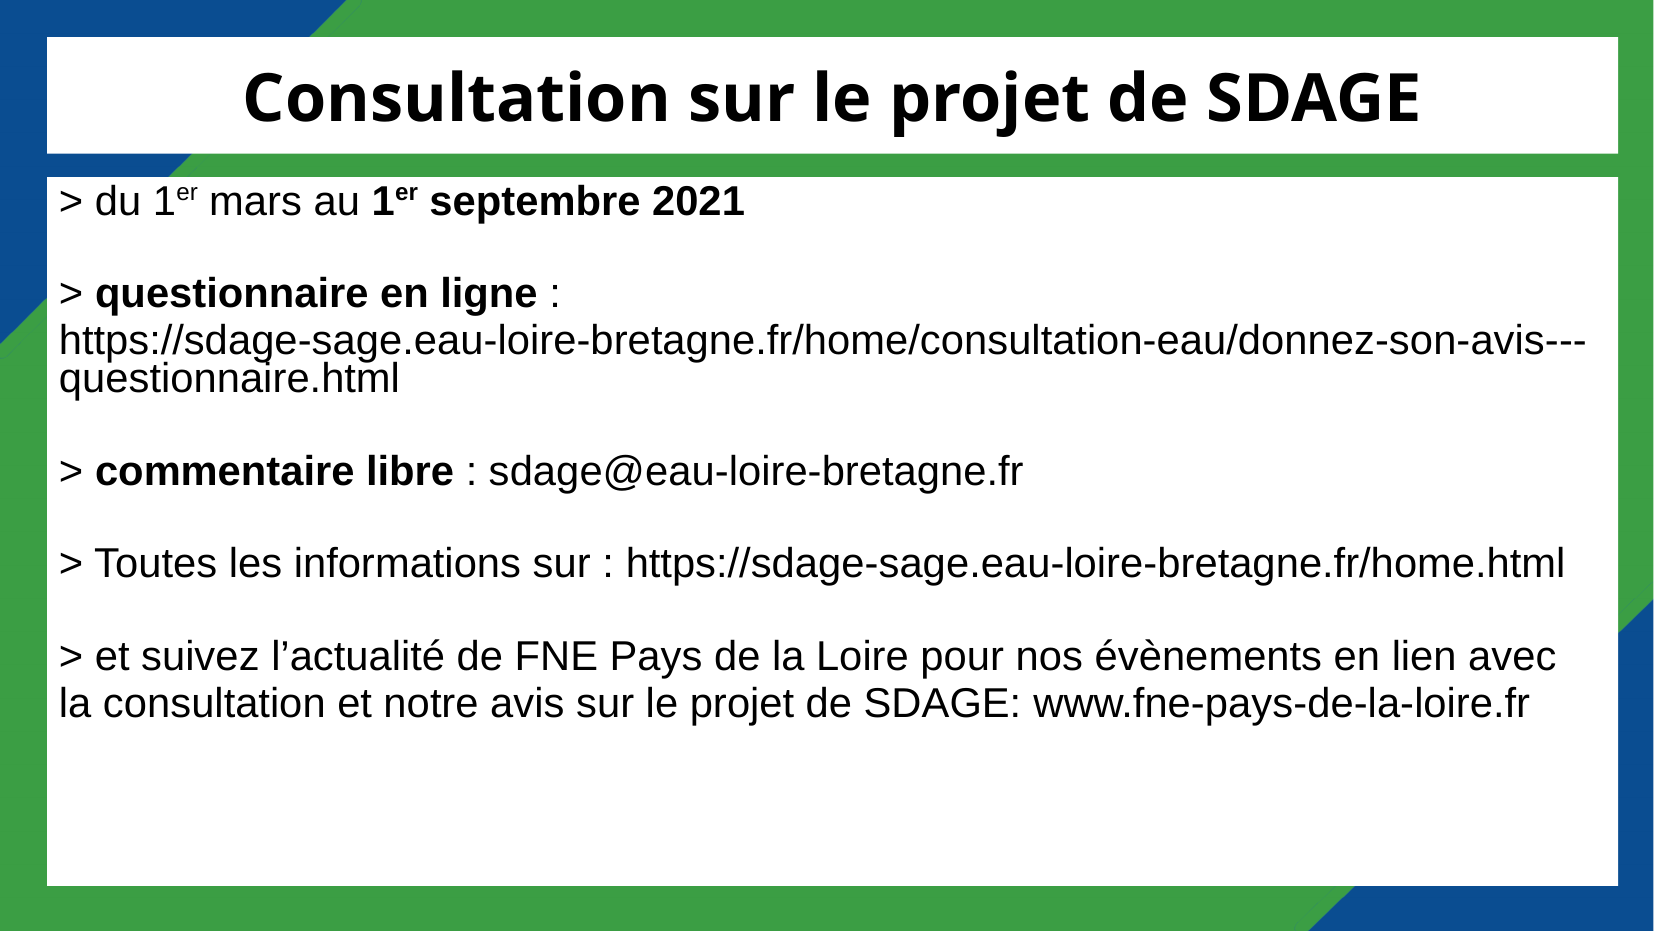

# Consultation sur le projet de SDAGE
> du 1er mars au 1er septembre 2021
> questionnaire en ligne : https://sdage-sage.eau-loire-bretagne.fr/home/consultation-eau/donnez-son-avis---questionnaire.html
> commentaire libre : sdage@eau-loire-bretagne.fr
> Toutes les informations sur : https://sdage-sage.eau-loire-bretagne.fr/home.html
> et suivez l’actualité de FNE Pays de la Loire pour nos évènements en lien avec la consultation et notre avis sur le projet de SDAGE: www.fne-pays-de-la-loire.fr